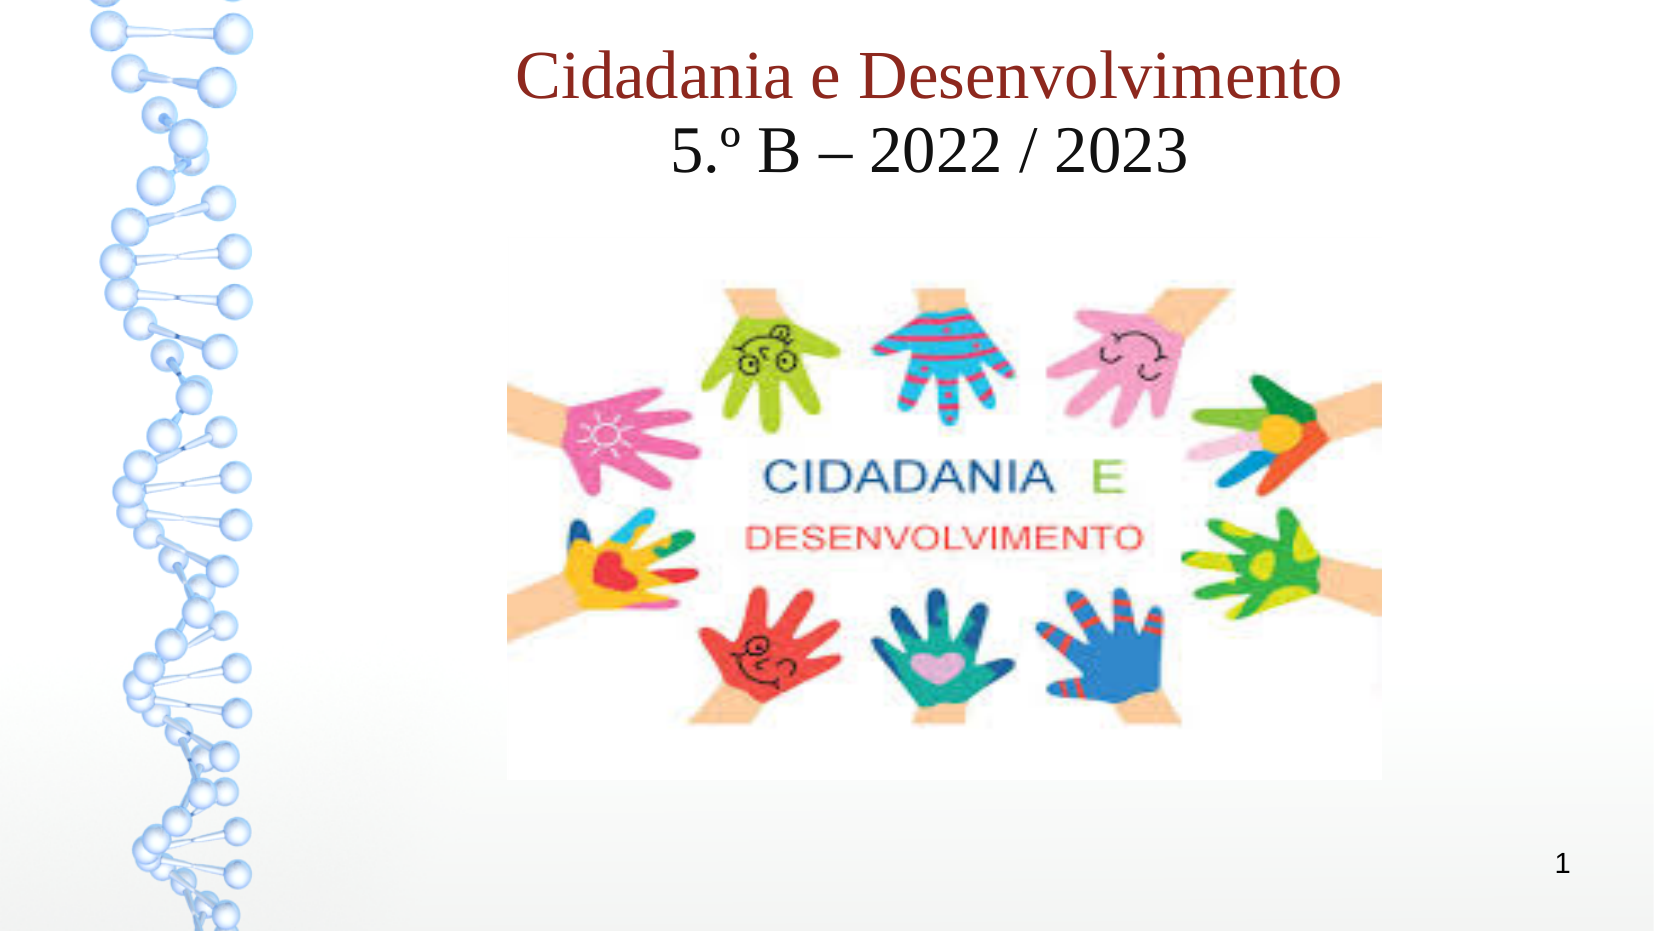

# Cidadania e Desenvolvimento 5.º B – 2022 / 2023
1